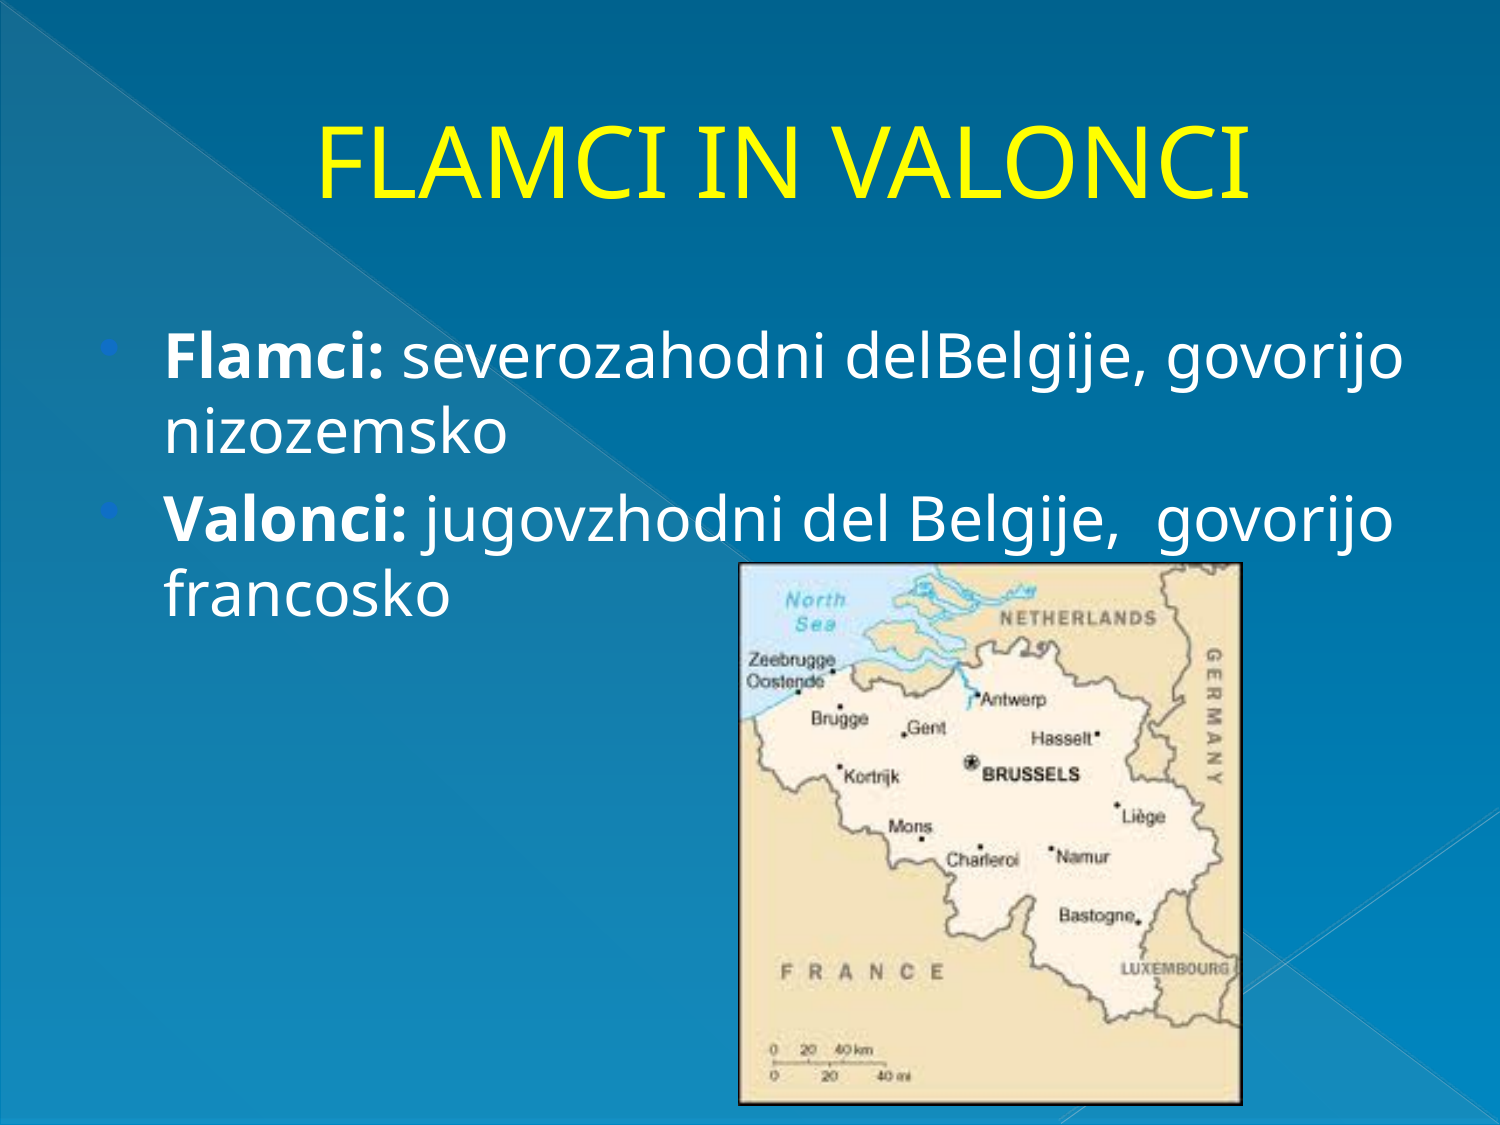

# FLAMCI IN VALONCI
Flamci: severozahodni delBelgije, govorijo nizozemsko
Valonci: jugovzhodni del Belgije, govorijo francosko